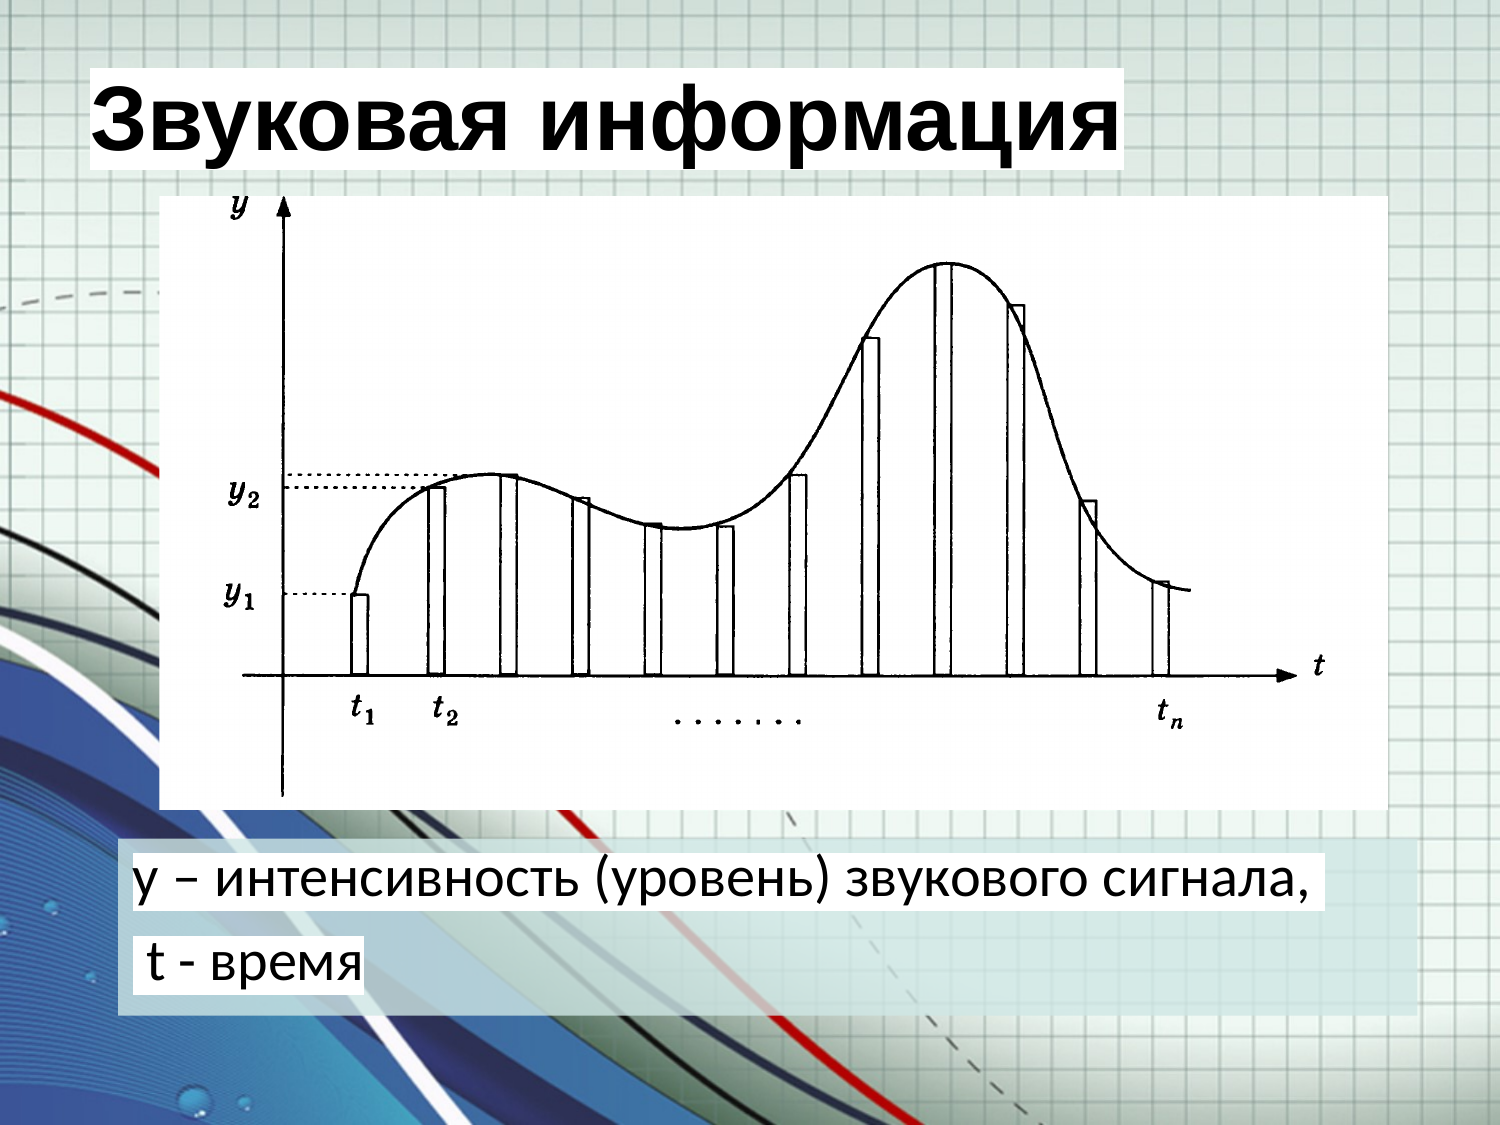

# Звуковая информация
y – интенсивность (уровень) звукового сигнала,
 t - время